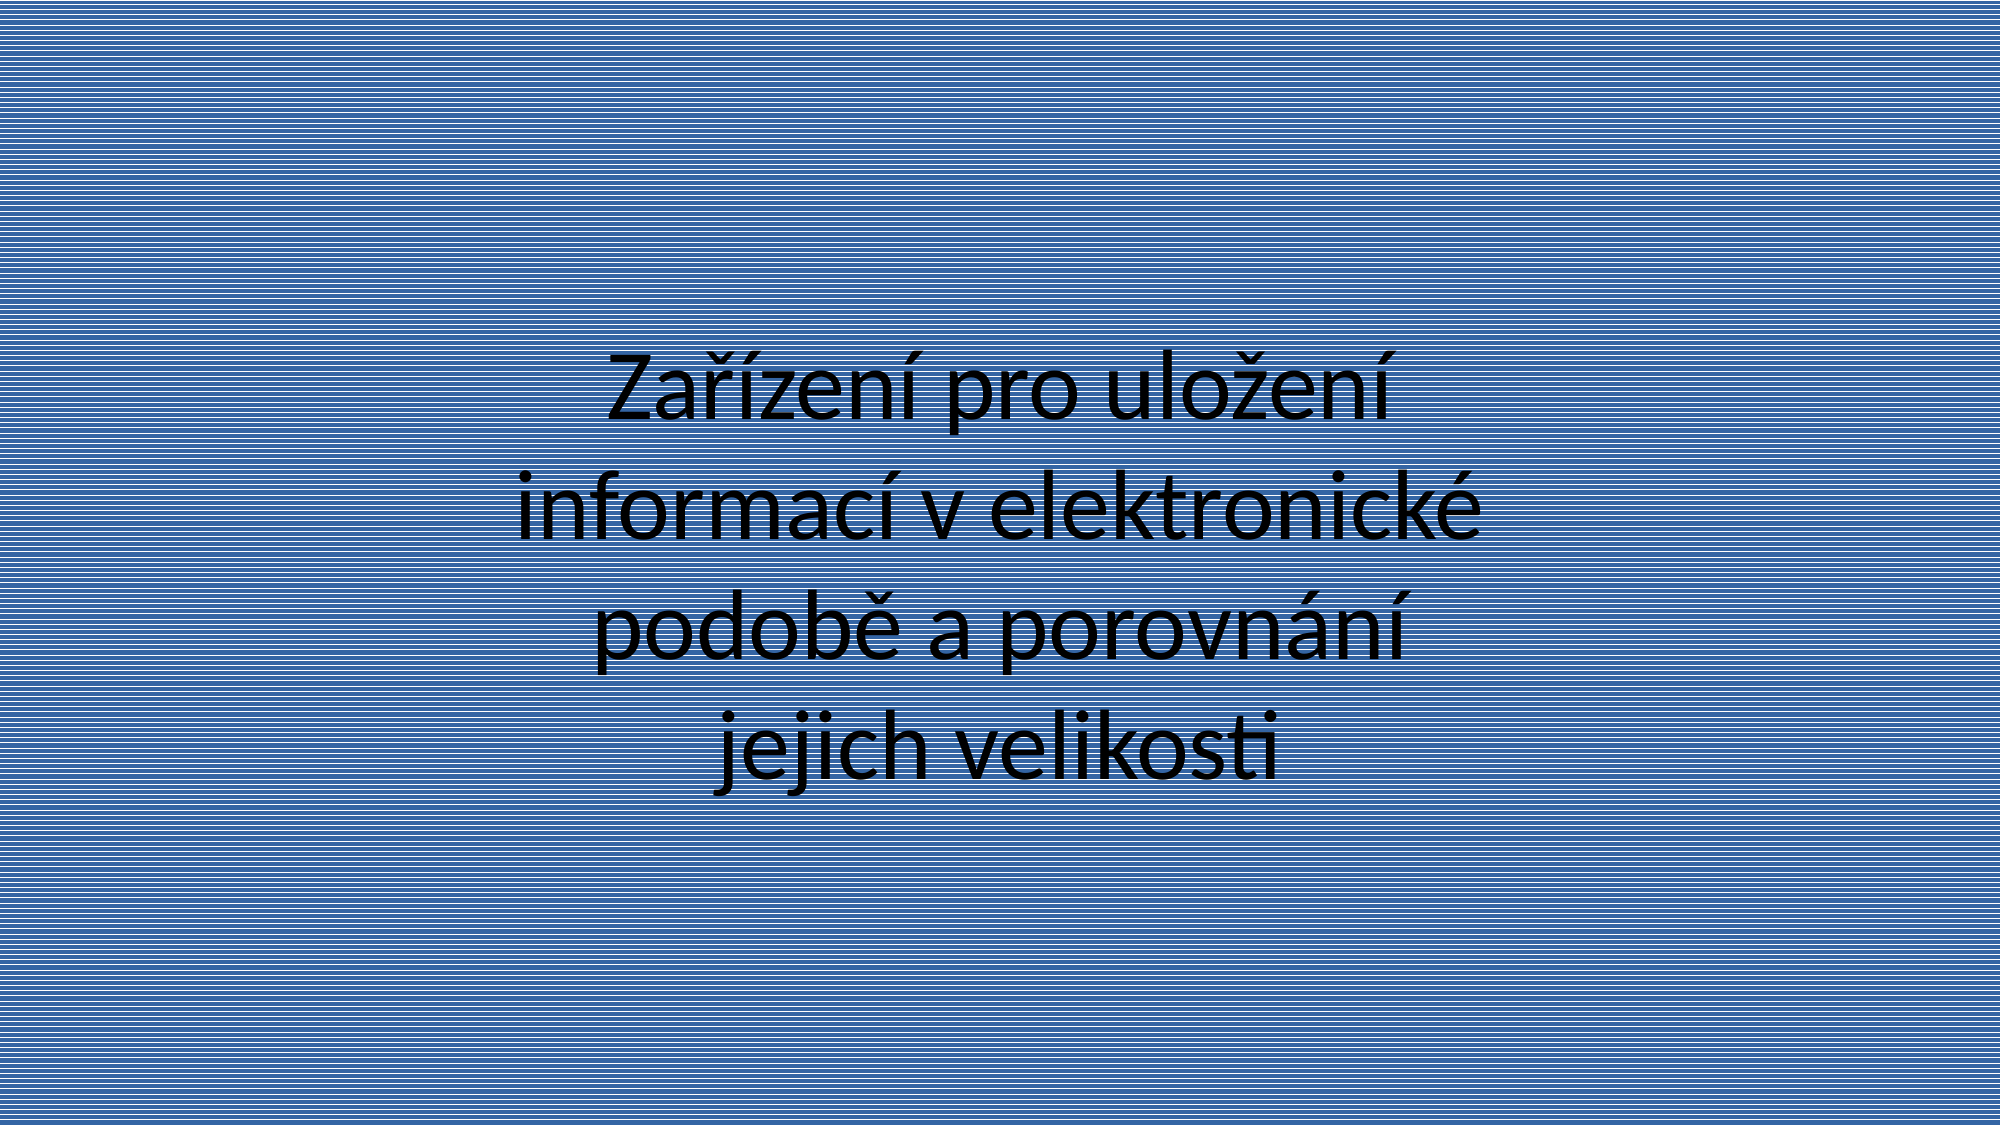

Zařízení pro uložení informací v elektronické podobě a porovnání jejich velikosti